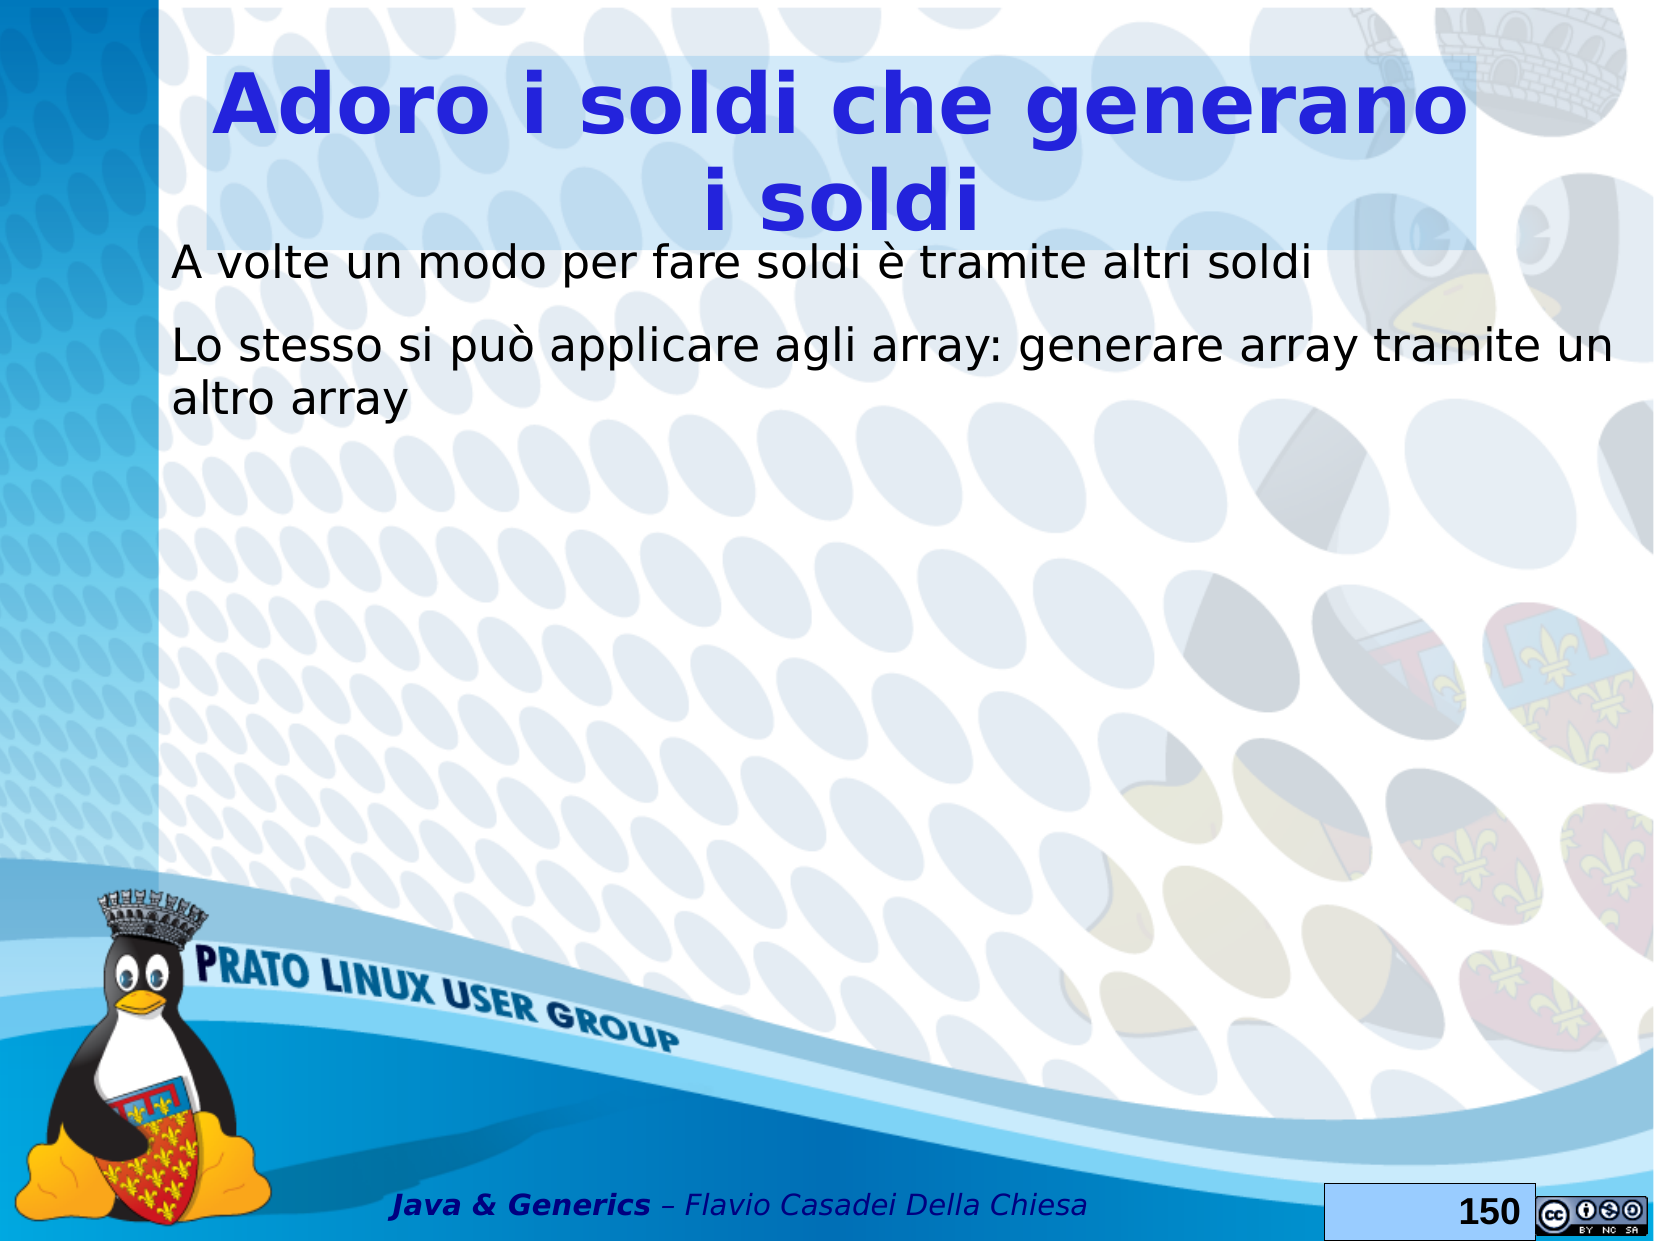

# Adoro i soldi che generano i soldi
A volte un modo per fare soldi è tramite altri soldi
Lo stesso si può applicare agli array: generare array tramite un altro array